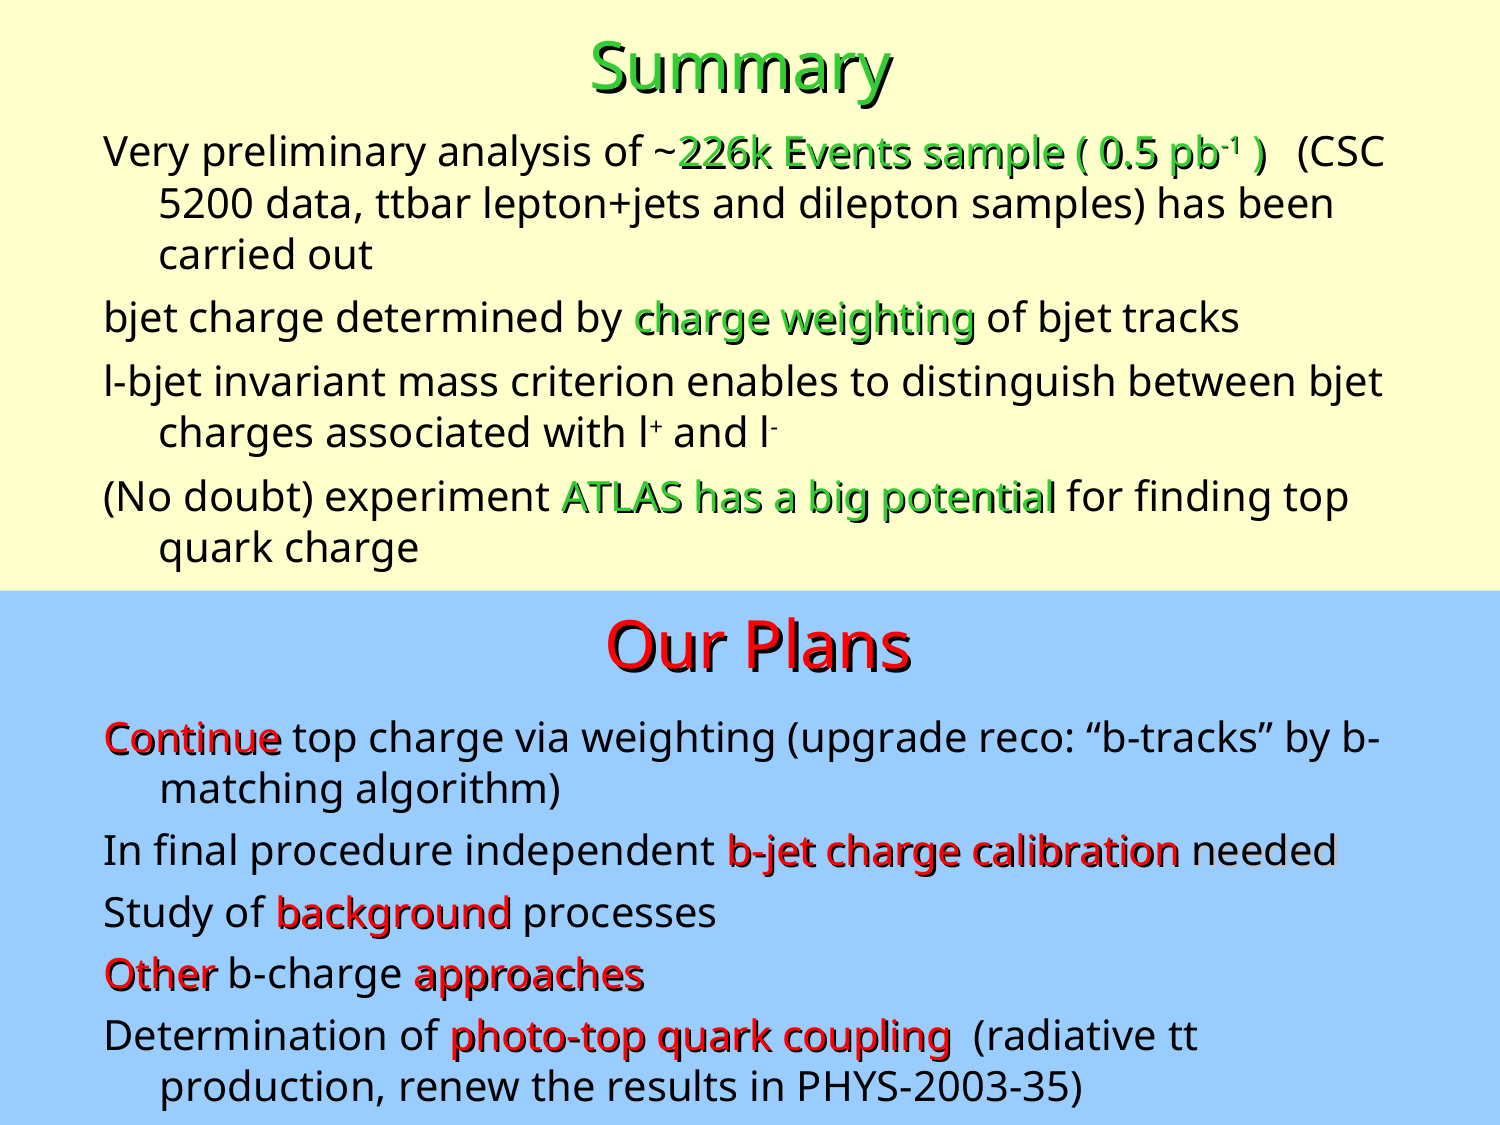

Summary
# Very preliminary analysis of ~226k Events sample ( 0.5 pb-1 ) (CSC 5200 data, ttbar lepton+jets and dilepton samples) has been carried out
bjet charge determined by charge weighting of bjet tracks
l-bjet invariant mass criterion enables to distinguish between bjet charges associated with l+ and l-
(No doubt) experiment ATLAS has a big potential for finding top quark charge
Our Plans
Continue top charge via weighting (upgrade reco: “b-tracks” by b-matching algorithm)
In final procedure independent b-jet charge calibration needed
Study of background processes
Other b-charge approaches
Determination of photo-top quark coupling (radiative tt production, renew the results in PHYS-2003-35)
B.Žilka, S.Tokár, BA Top meeting
18